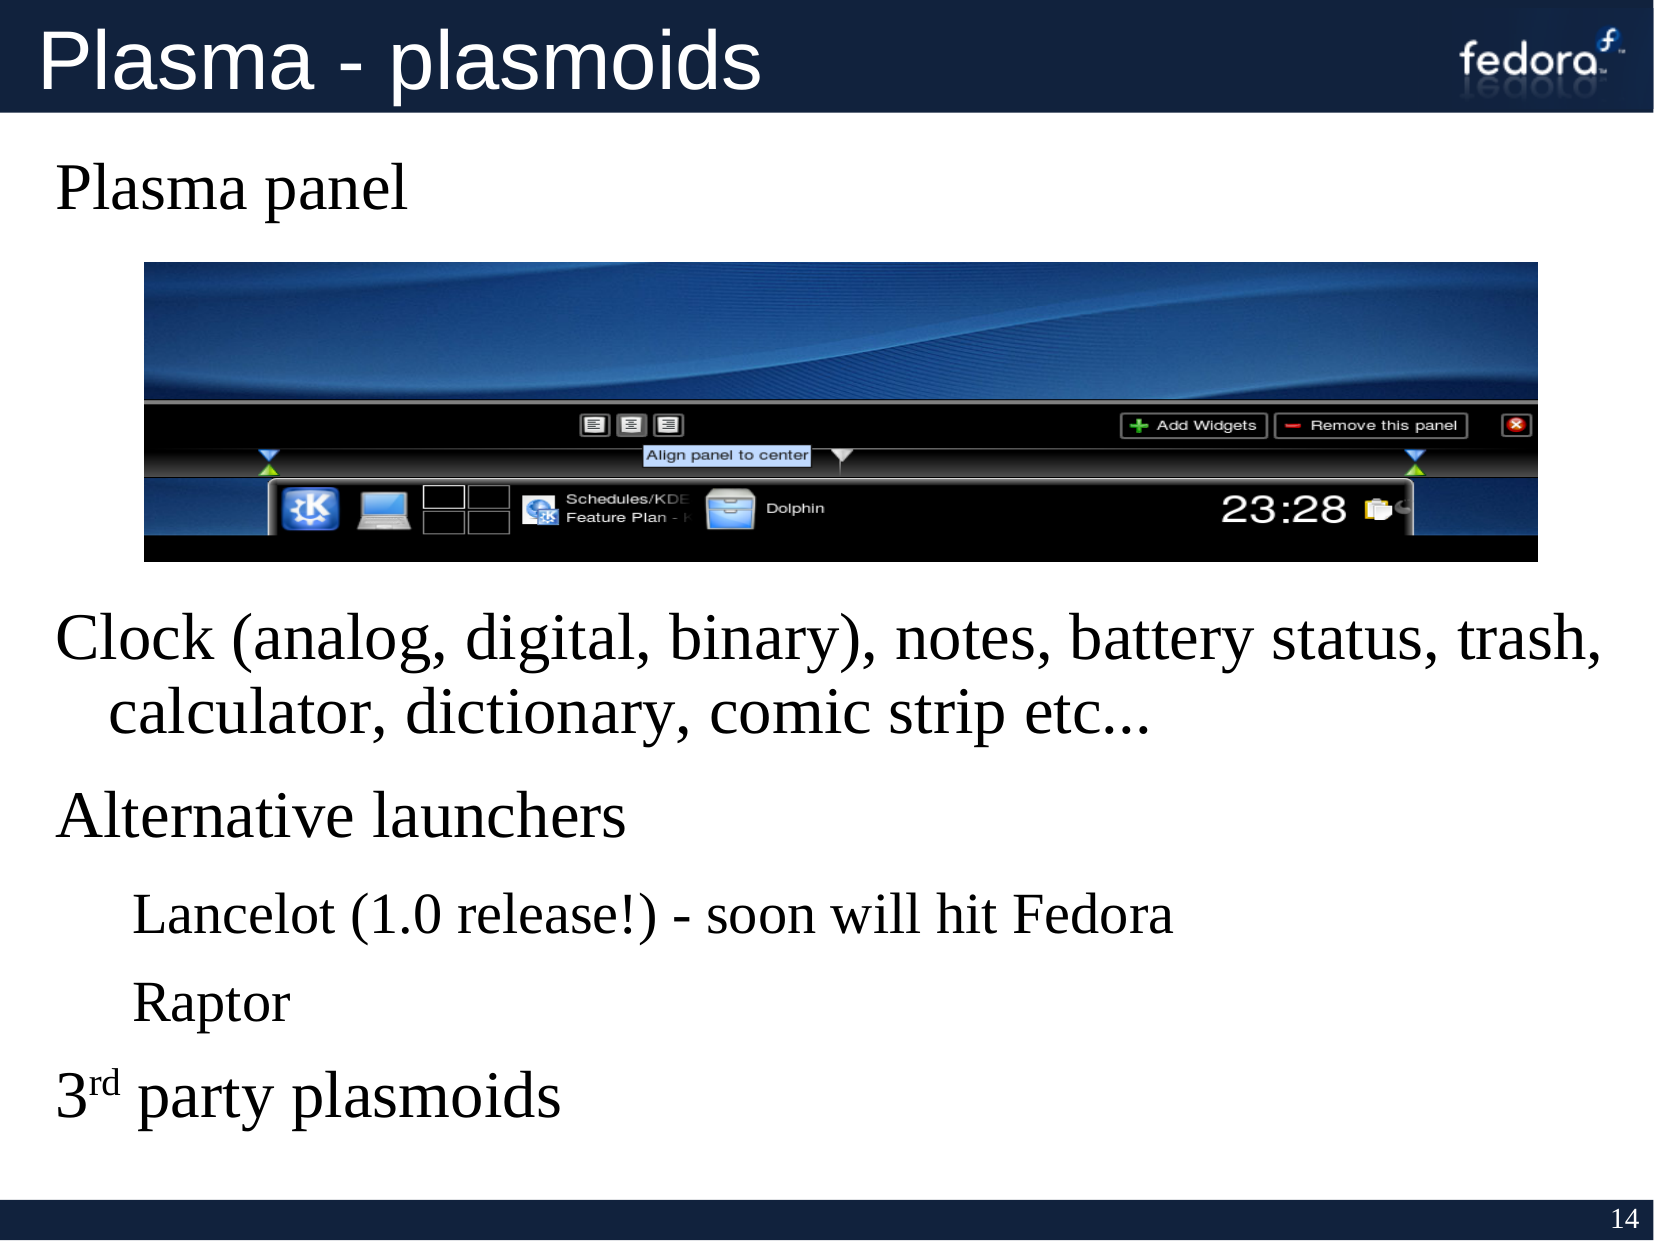

# Plasma - plasmoids
Plasma panel
Clock (analog, digital, binary), notes, battery status, trash, calculator, dictionary, comic strip etc...
Alternative launchers
Lancelot (1.0 release!) - soon will hit Fedora
Raptor
3rd party plasmoids